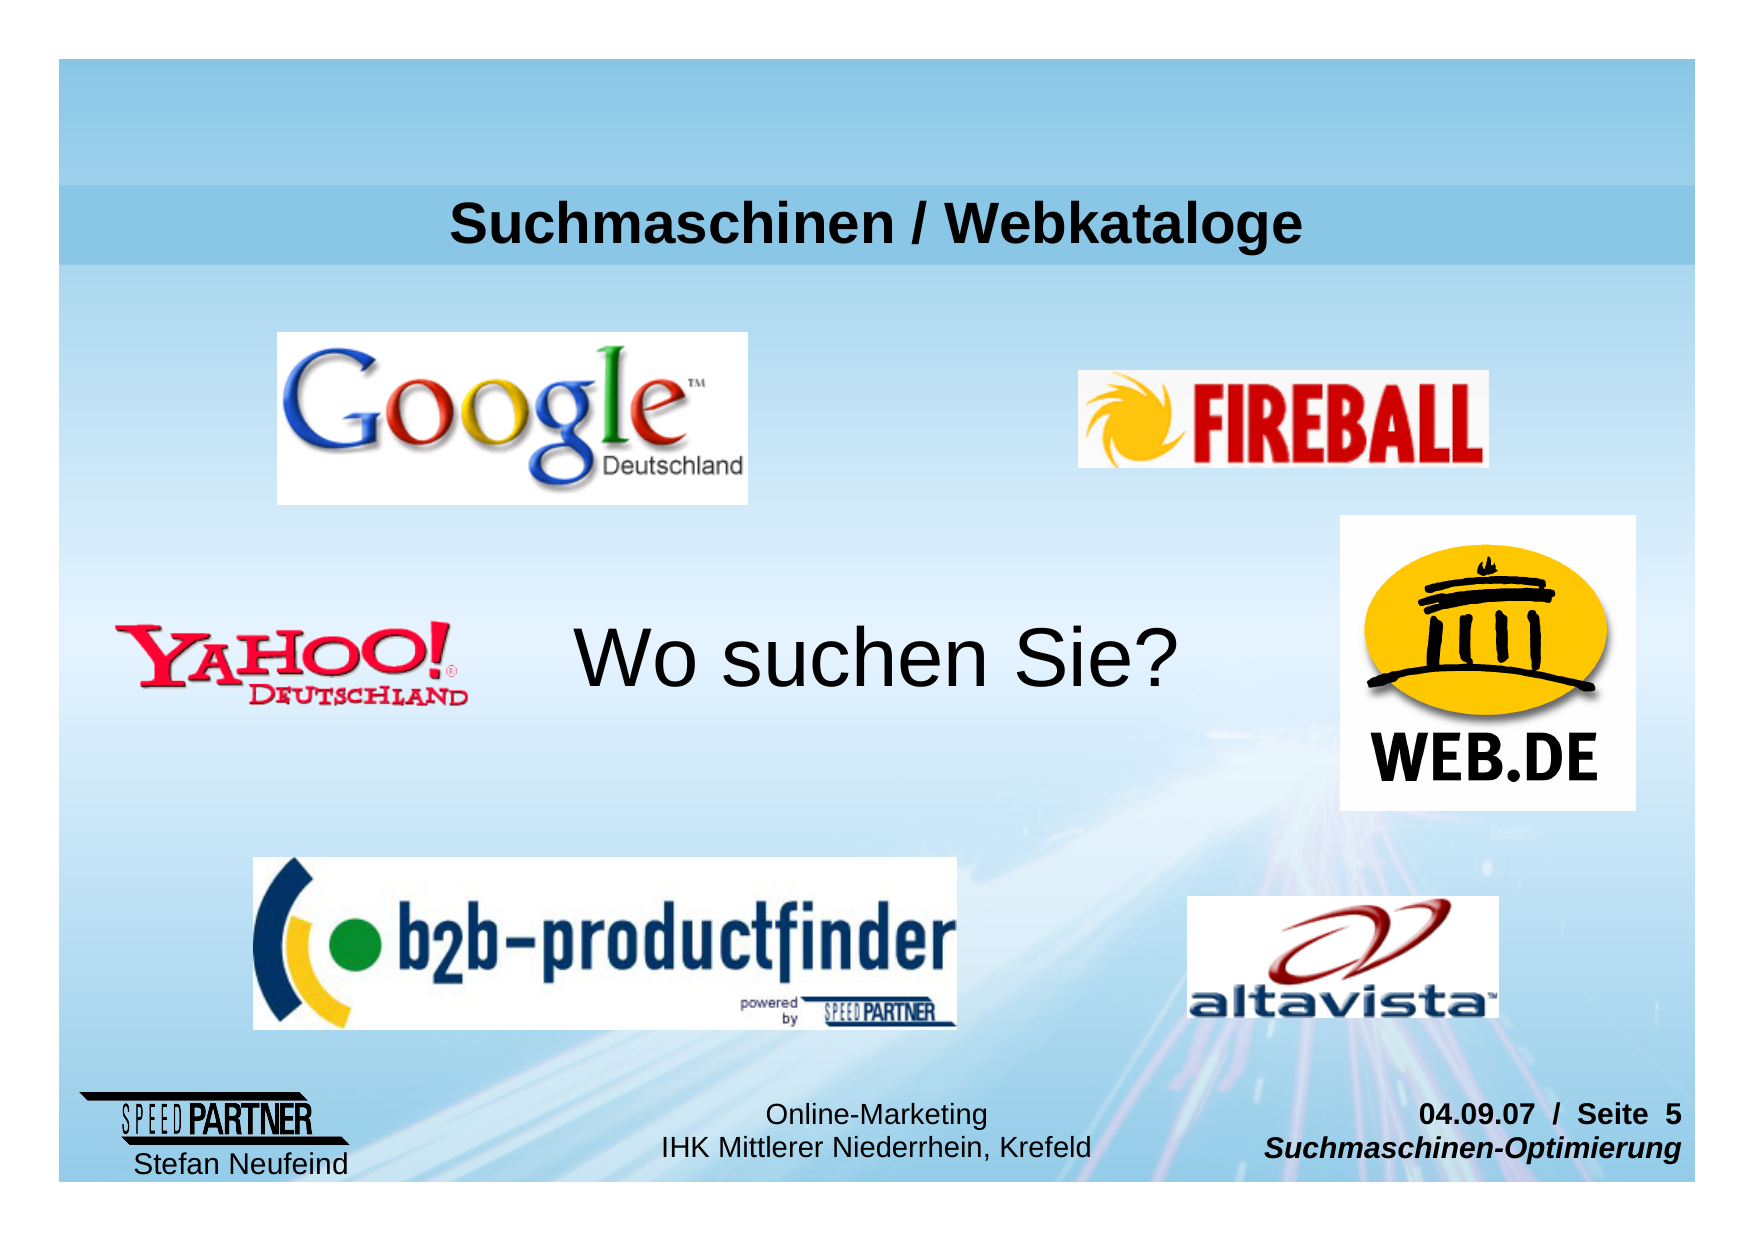

# Suchmaschinen / Webkataloge
Wo suchen Sie?